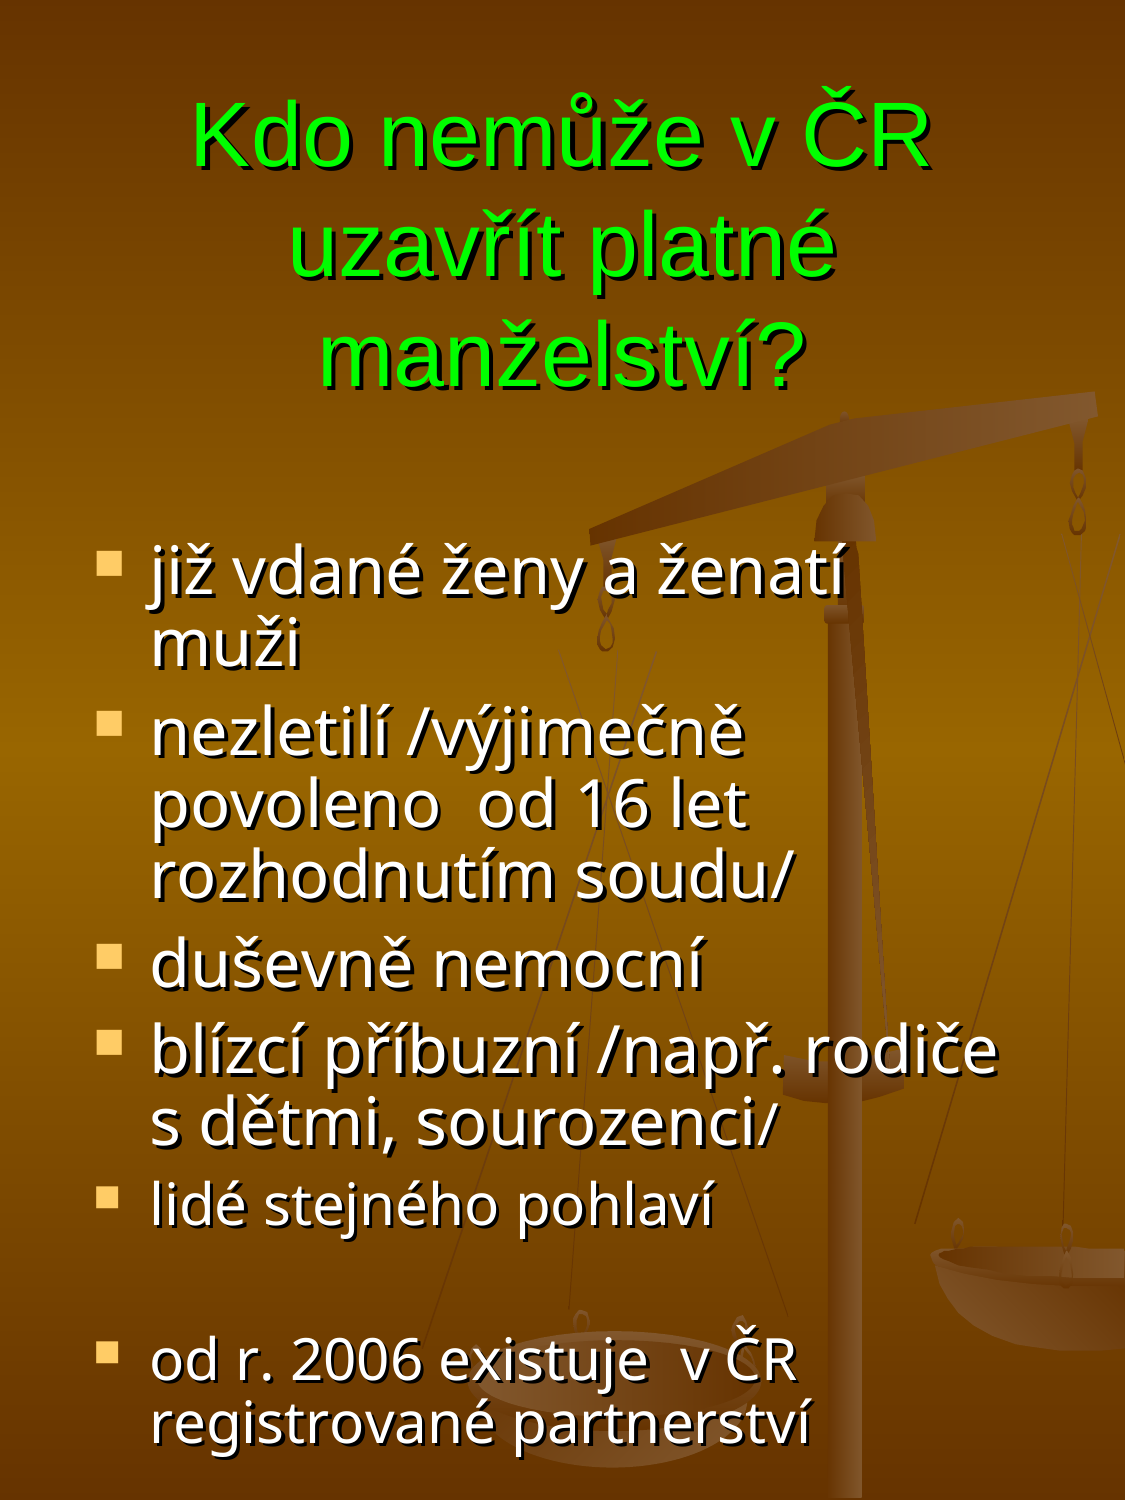

# Kdo nemůže v ČR uzavřít platné manželství?
již vdané ženy a ženatí muži
nezletilí /výjimečně povoleno od 16 let rozhodnutím soudu/
duševně nemocní
blízcí příbuzní /např. rodiče s dětmi, sourozenci/
lidé stejného pohlaví
od r. 2006 existuje v ČR registrované partnerství